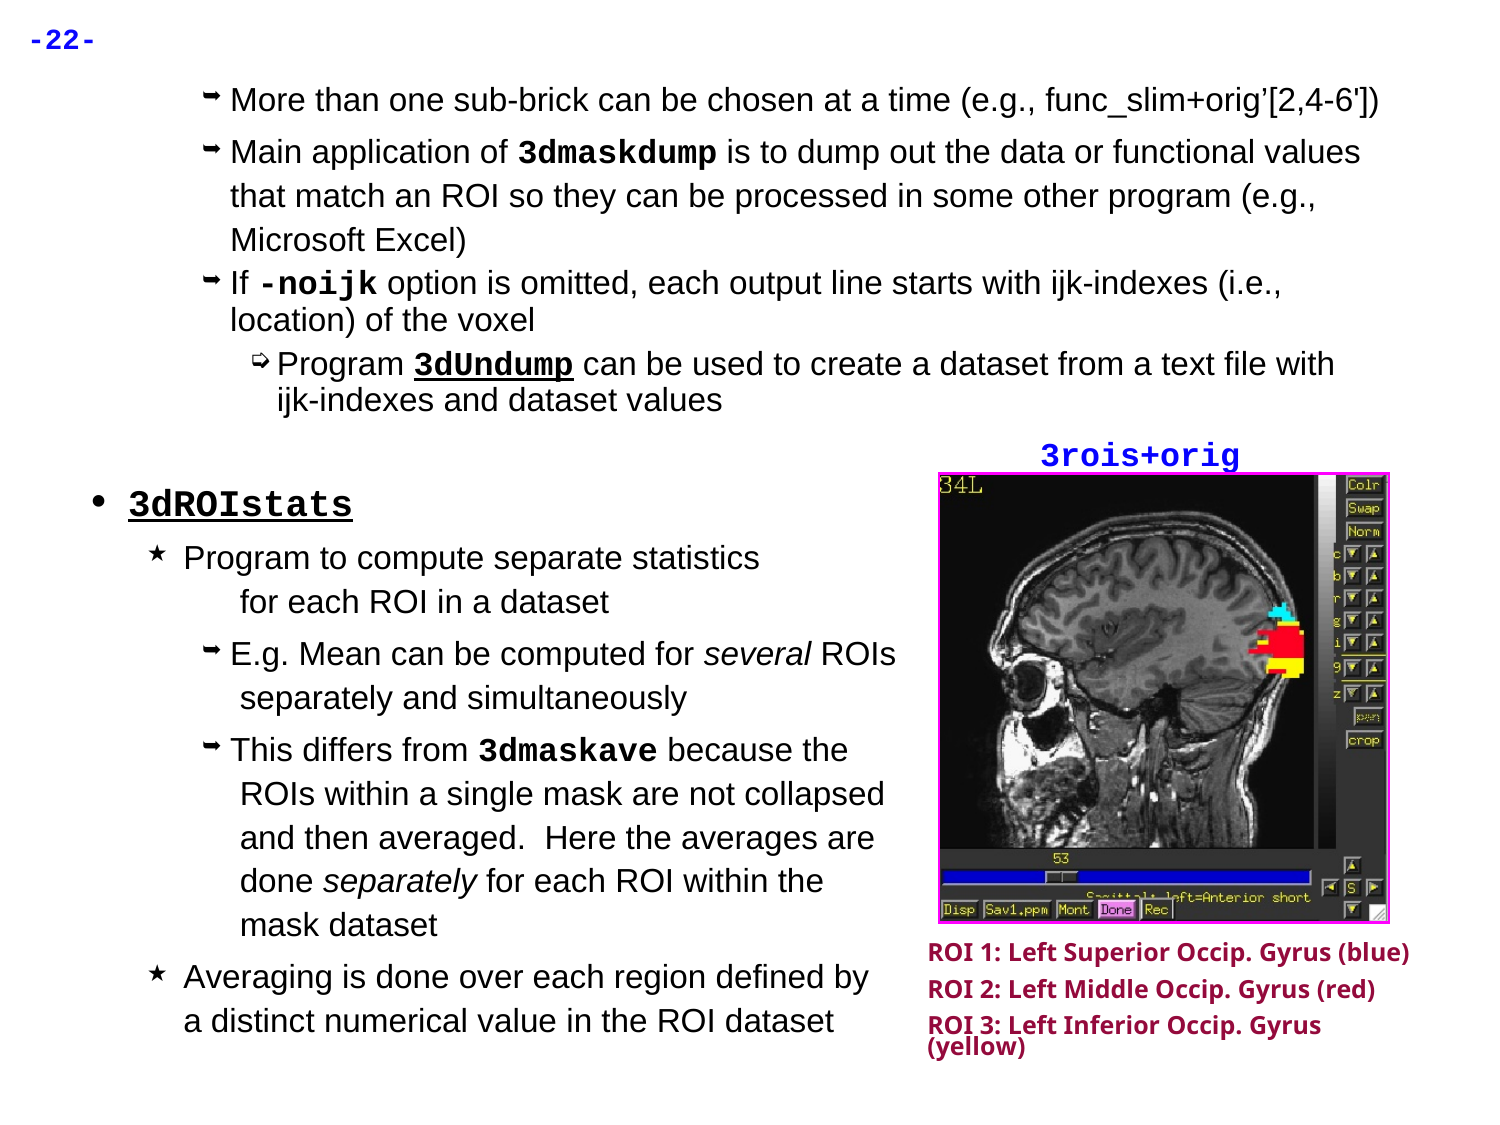

# More than one sub-brick can be chosen at a time (e.g., func_slim+orig’[2,4-6'])
Main application of 3dmaskdump is to dump out the data or functional values that match an ROI so they can be processed in some other program (e.g., Microsoft Excel)
If -noijk option is omitted, each output line starts with ijk-indexes (i.e., location) of the voxel
Program 3dUndump can be used to create a dataset from a text file with ijk-indexes and dataset values
3dROIstats
Program to compute separate statistics 					for each ROI in a dataset
E.g. Mean can be computed for several ROIs 				separately and simultaneously
This differs from 3dmaskave because the 				ROIs within a single mask are not collapsed 				and then averaged. Here the averages are 				done separately for each ROI within the 					mask dataset
Averaging is done over each region defined by 			 a distinct numerical value in the ROI dataset
3rois+orig
ROI 1: Left Superior Occip. Gyrus (blue)
ROI 2: Left Middle Occip. Gyrus (red)
ROI 3: Left Inferior Occip. Gyrus (yellow)